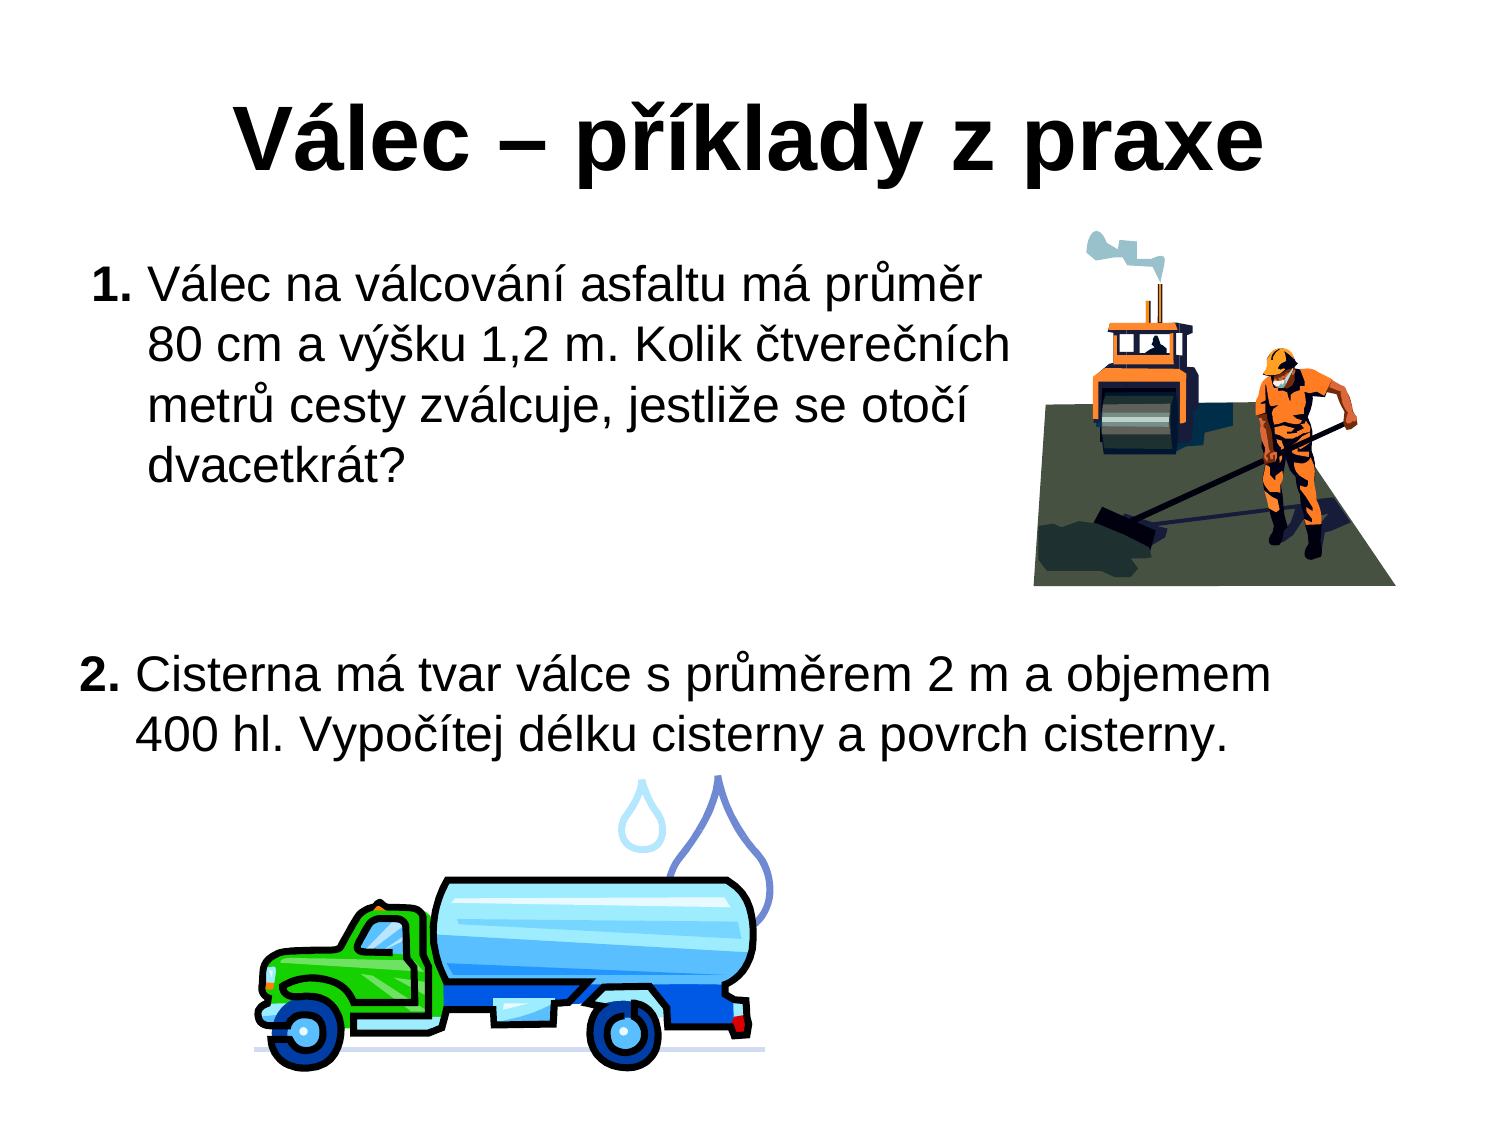

# Válec – příklady z praxe
1. Válec na válcování asfaltu má průměr
 80 cm a výšku 1,2 m. Kolik čtverečních
 metrů cesty zválcuje, jestliže se otočí
 dvacetkrát?
2. Cisterna má tvar válce s průměrem 2 m a objemem
 400 hl. Vypočítej délku cisterny a povrch cisterny.